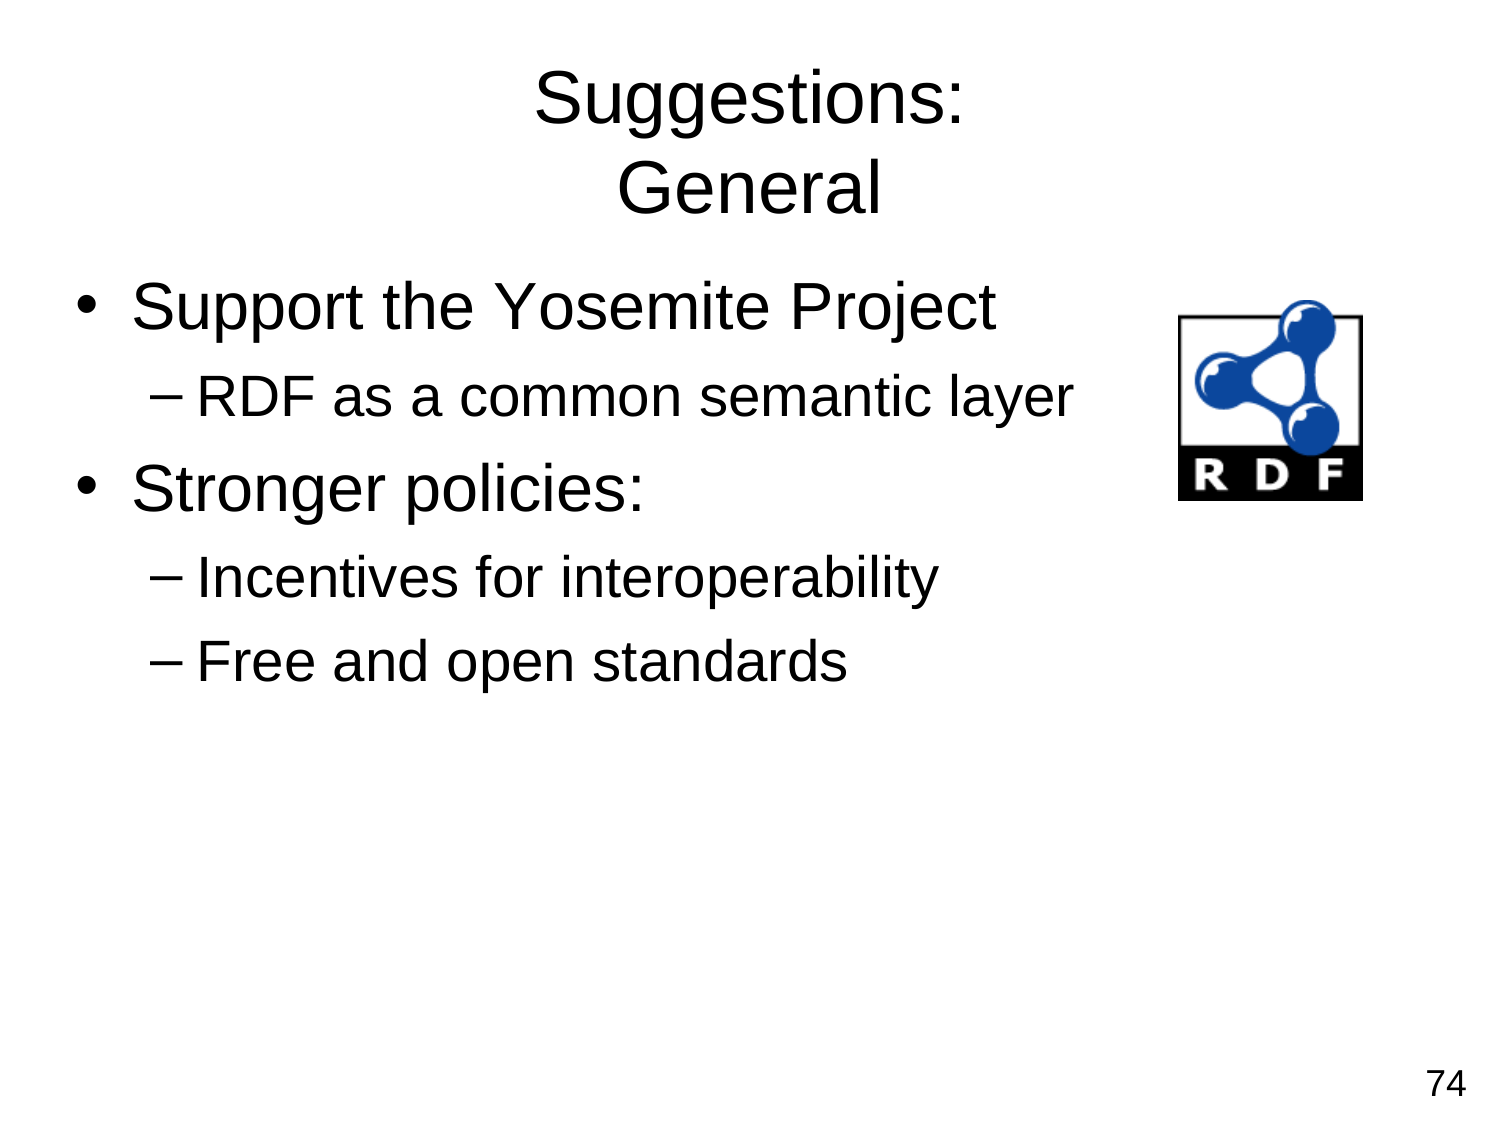

# Suggestions: General
Support the Yosemite Project
RDF as a common semantic layer
Stronger policies:
Incentives for interoperability
Free and open standards
74